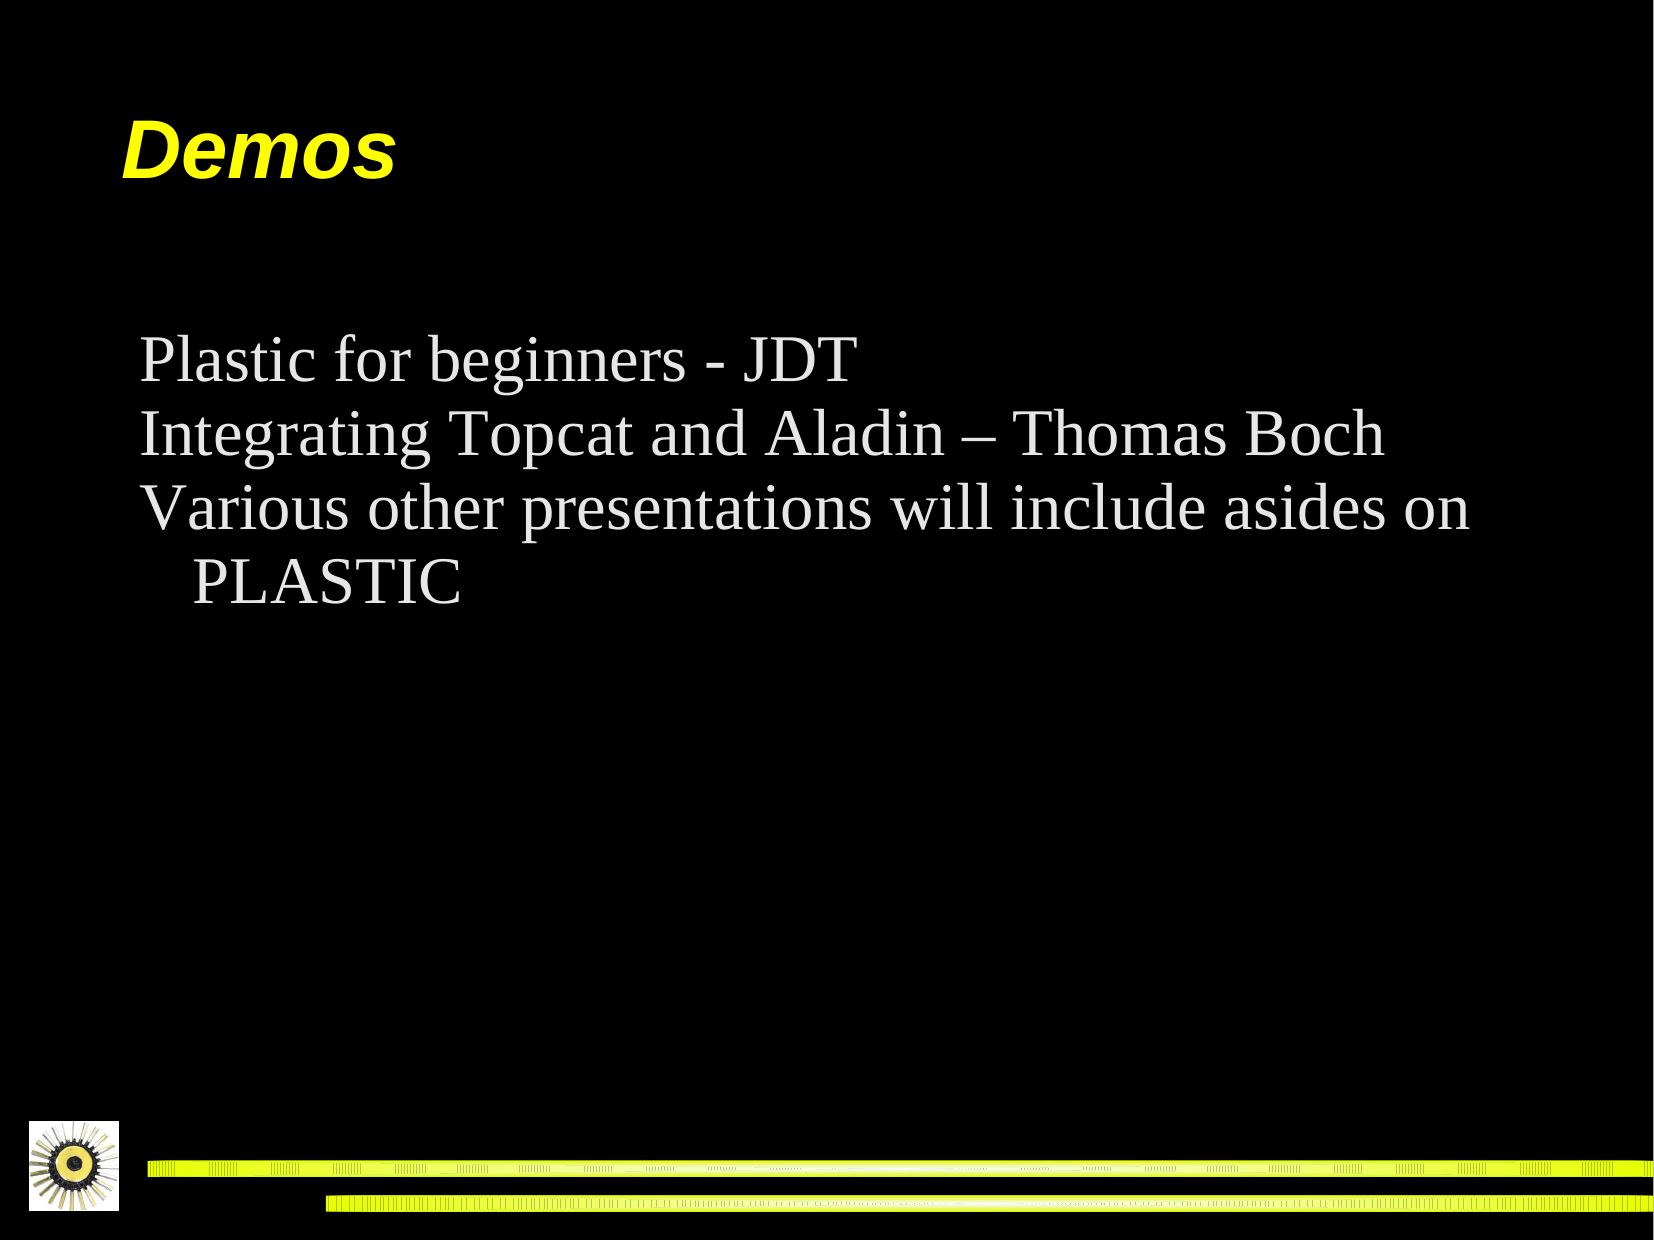

# Demos
Plastic for beginners - JDT
Integrating Topcat and Aladin – Thomas Boch
Various other presentations will include asides on PLASTIC